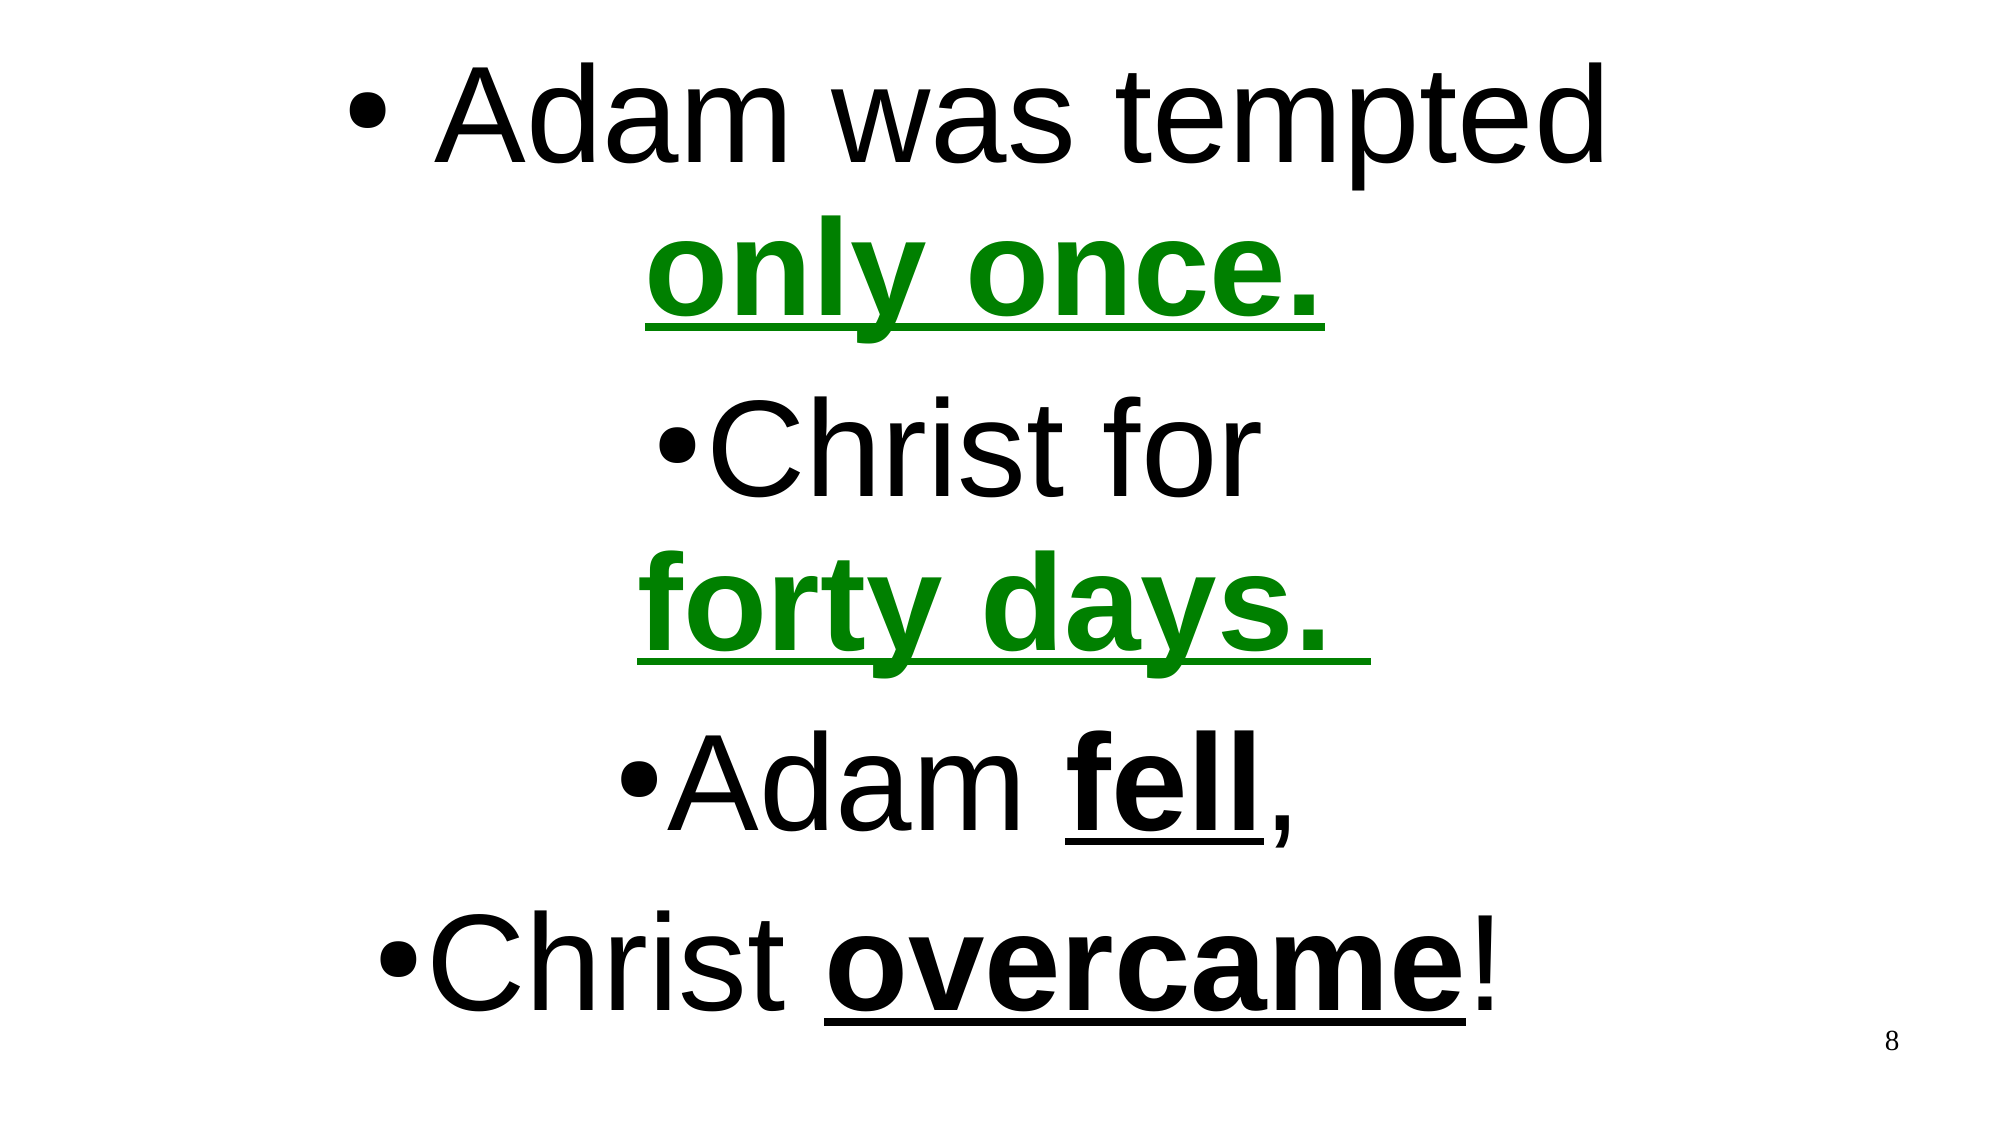

# Adam was tempted only once.
Christ for
forty days.
Adam fell,
Christ overcame!
8